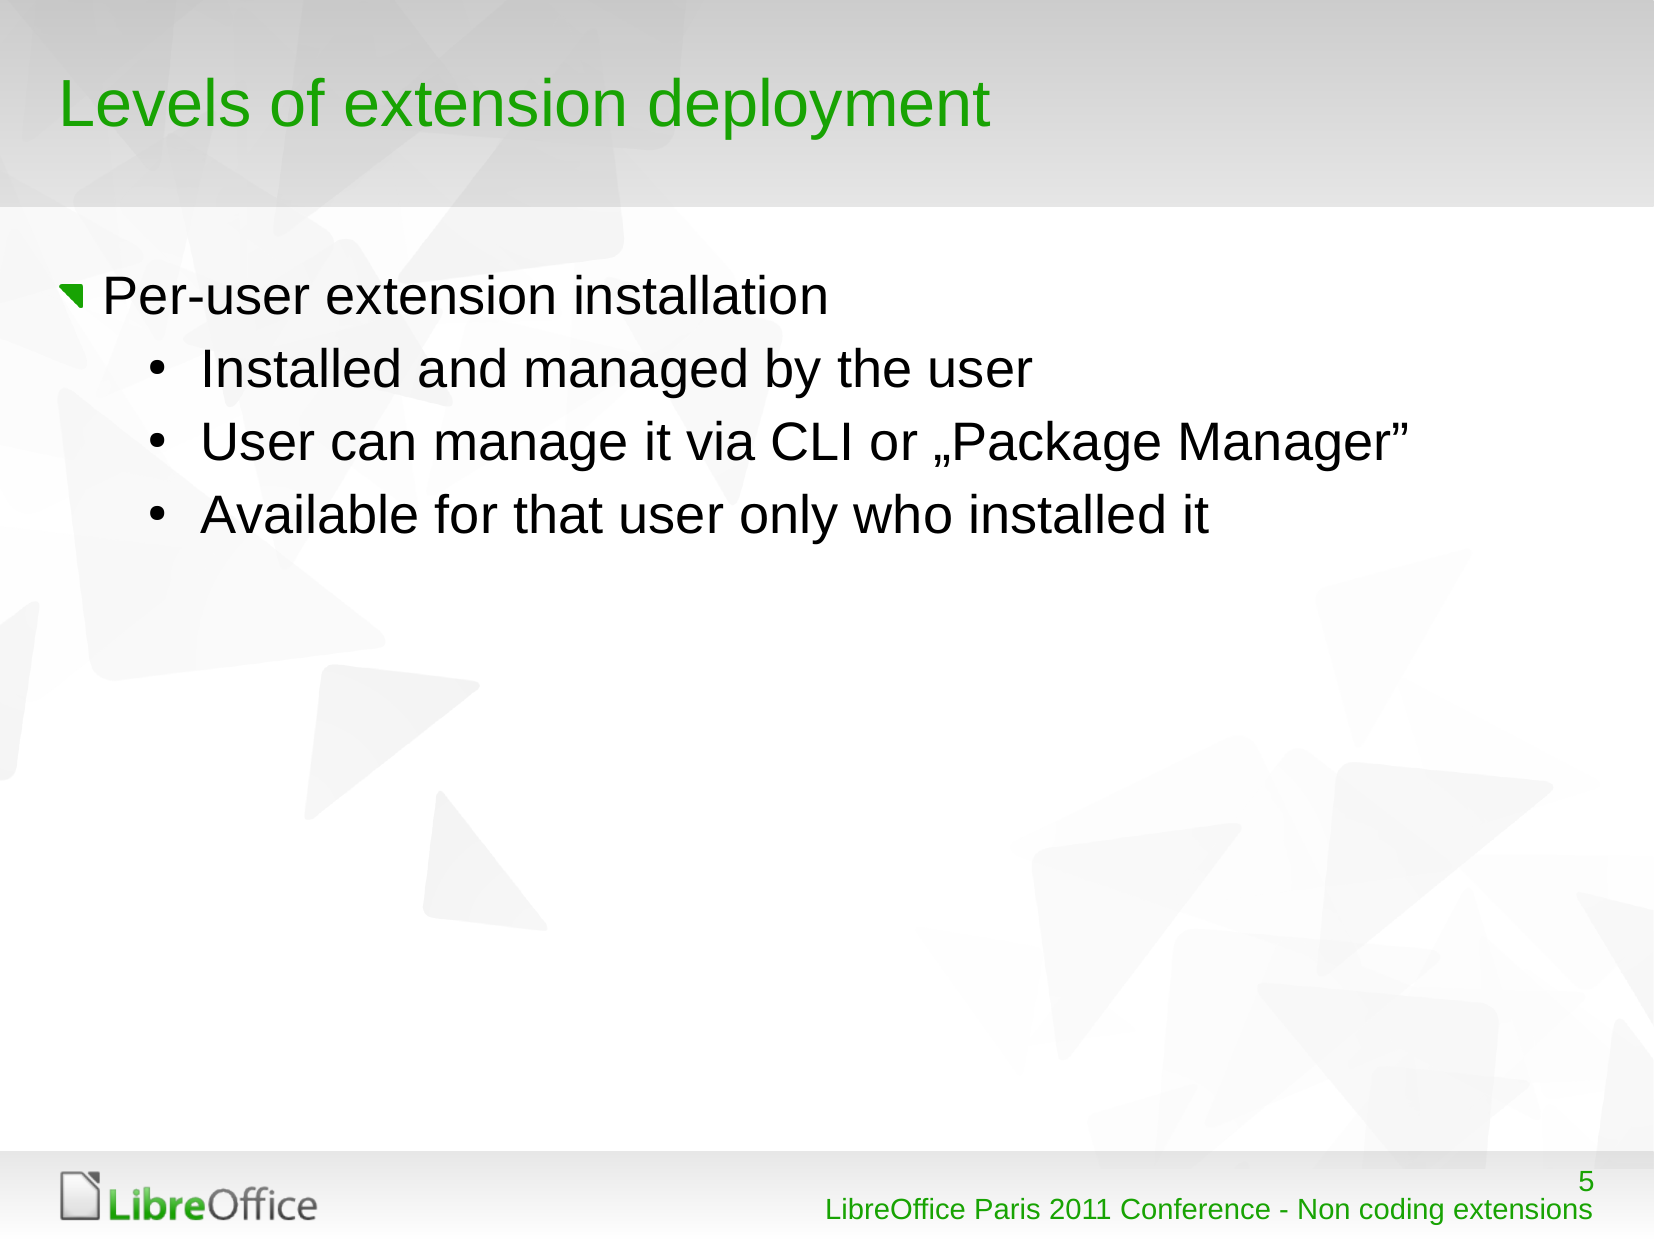

# Levels of extension deployment
Per-user extension installation
Installed and managed by the user
User can manage it via CLI or „Package Manager”
Available for that user only who installed it
5
LibreOffice Paris 2011 Conference - Non coding extensions